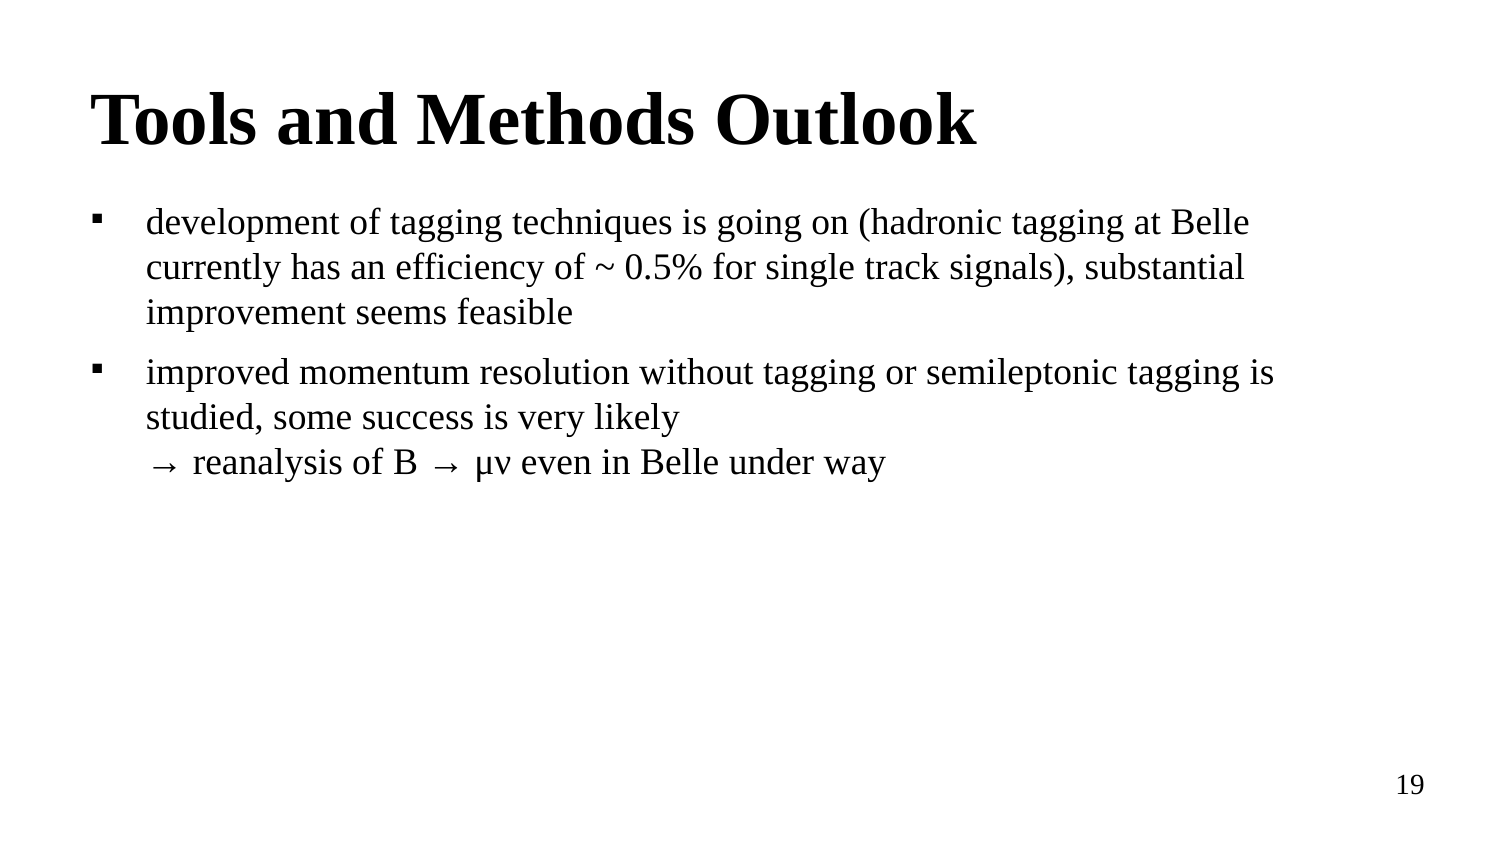

# Tools and Methods Outlook
development of tagging techniques is going on (hadronic tagging at Belle currently has an efficiency of ~ 0.5% for single track signals), substantial improvement seems feasible
improved momentum resolution without tagging or semileptonic tagging is studied, some success is very likely
→ reanalysis of B → μν even in Belle under way
19